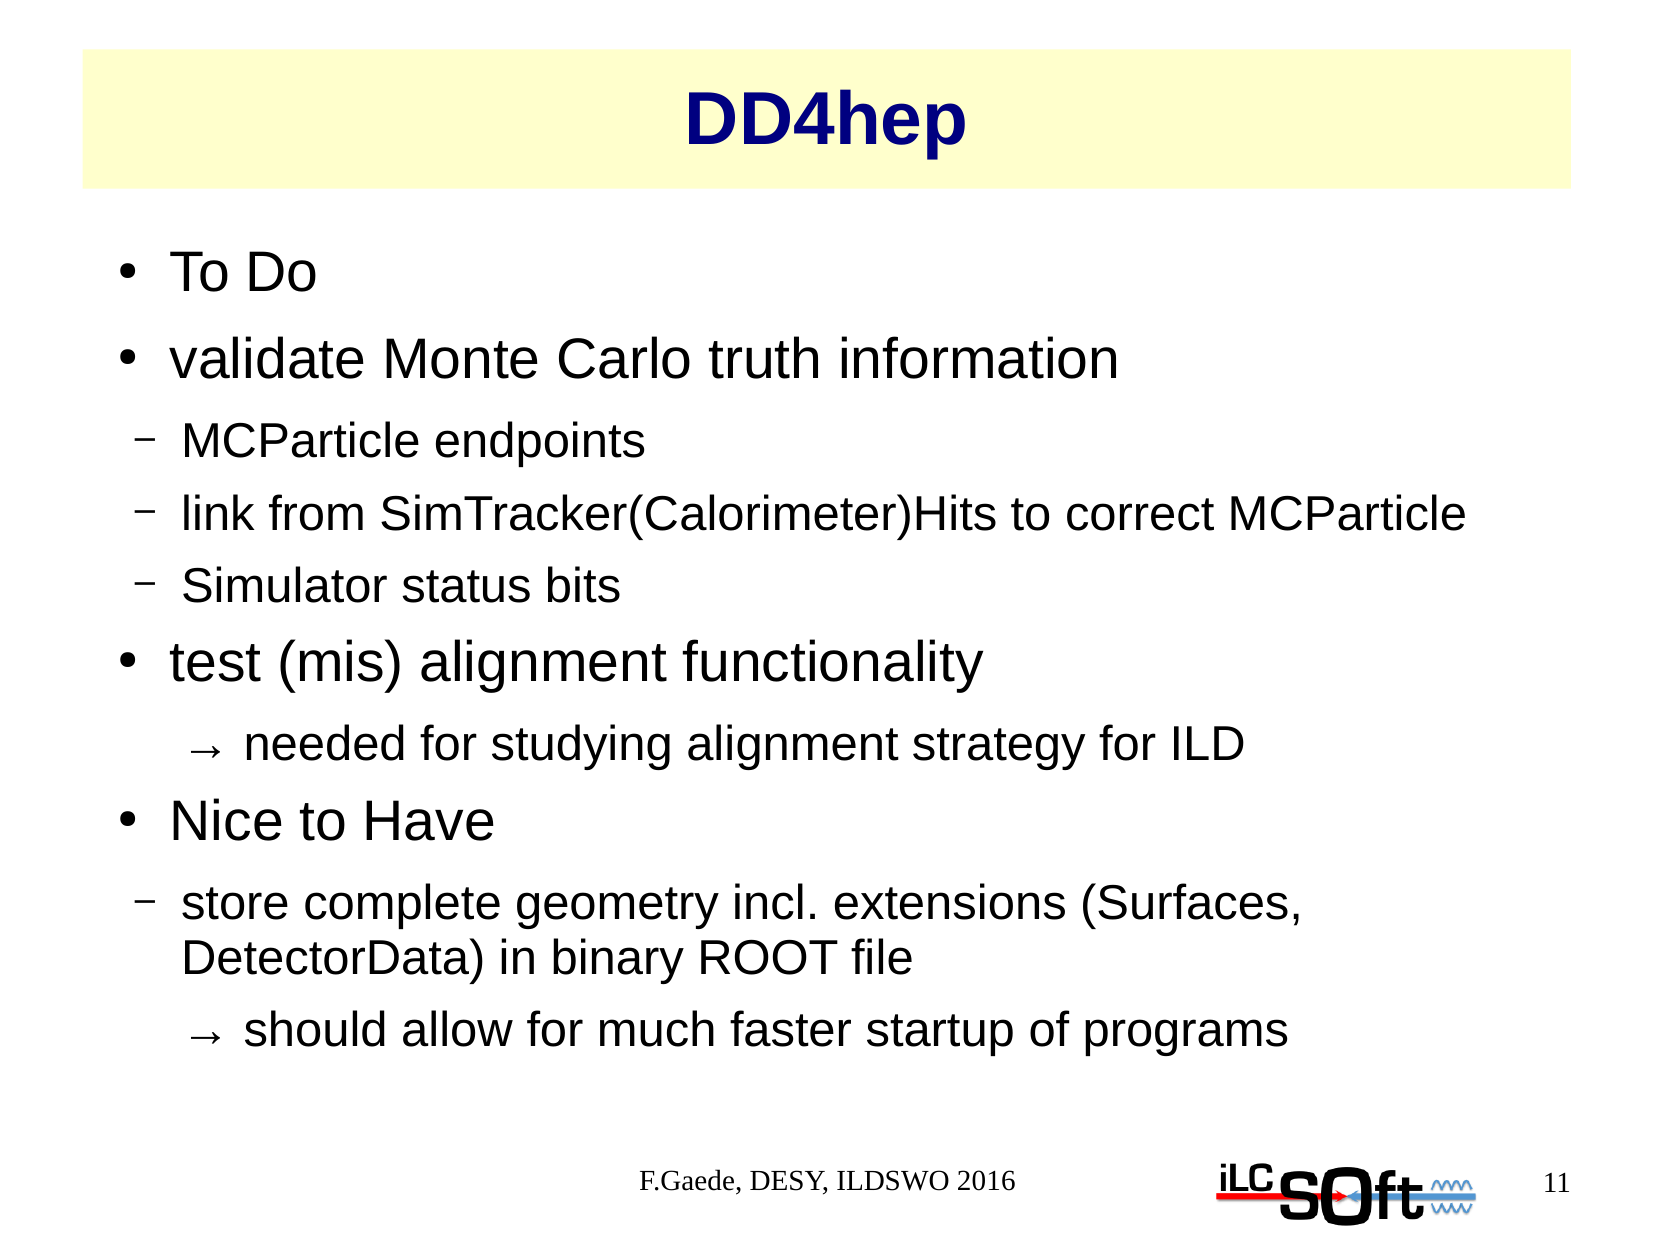

# DD4hep
To Do
validate Monte Carlo truth information
MCParticle endpoints
link from SimTracker(Calorimeter)Hits to correct MCParticle
Simulator status bits
test (mis) alignment functionality
→ needed for studying alignment strategy for ILD
Nice to Have
store complete geometry incl. extensions (Surfaces, DetectorData) in binary ROOT file
→ should allow for much faster startup of programs
11